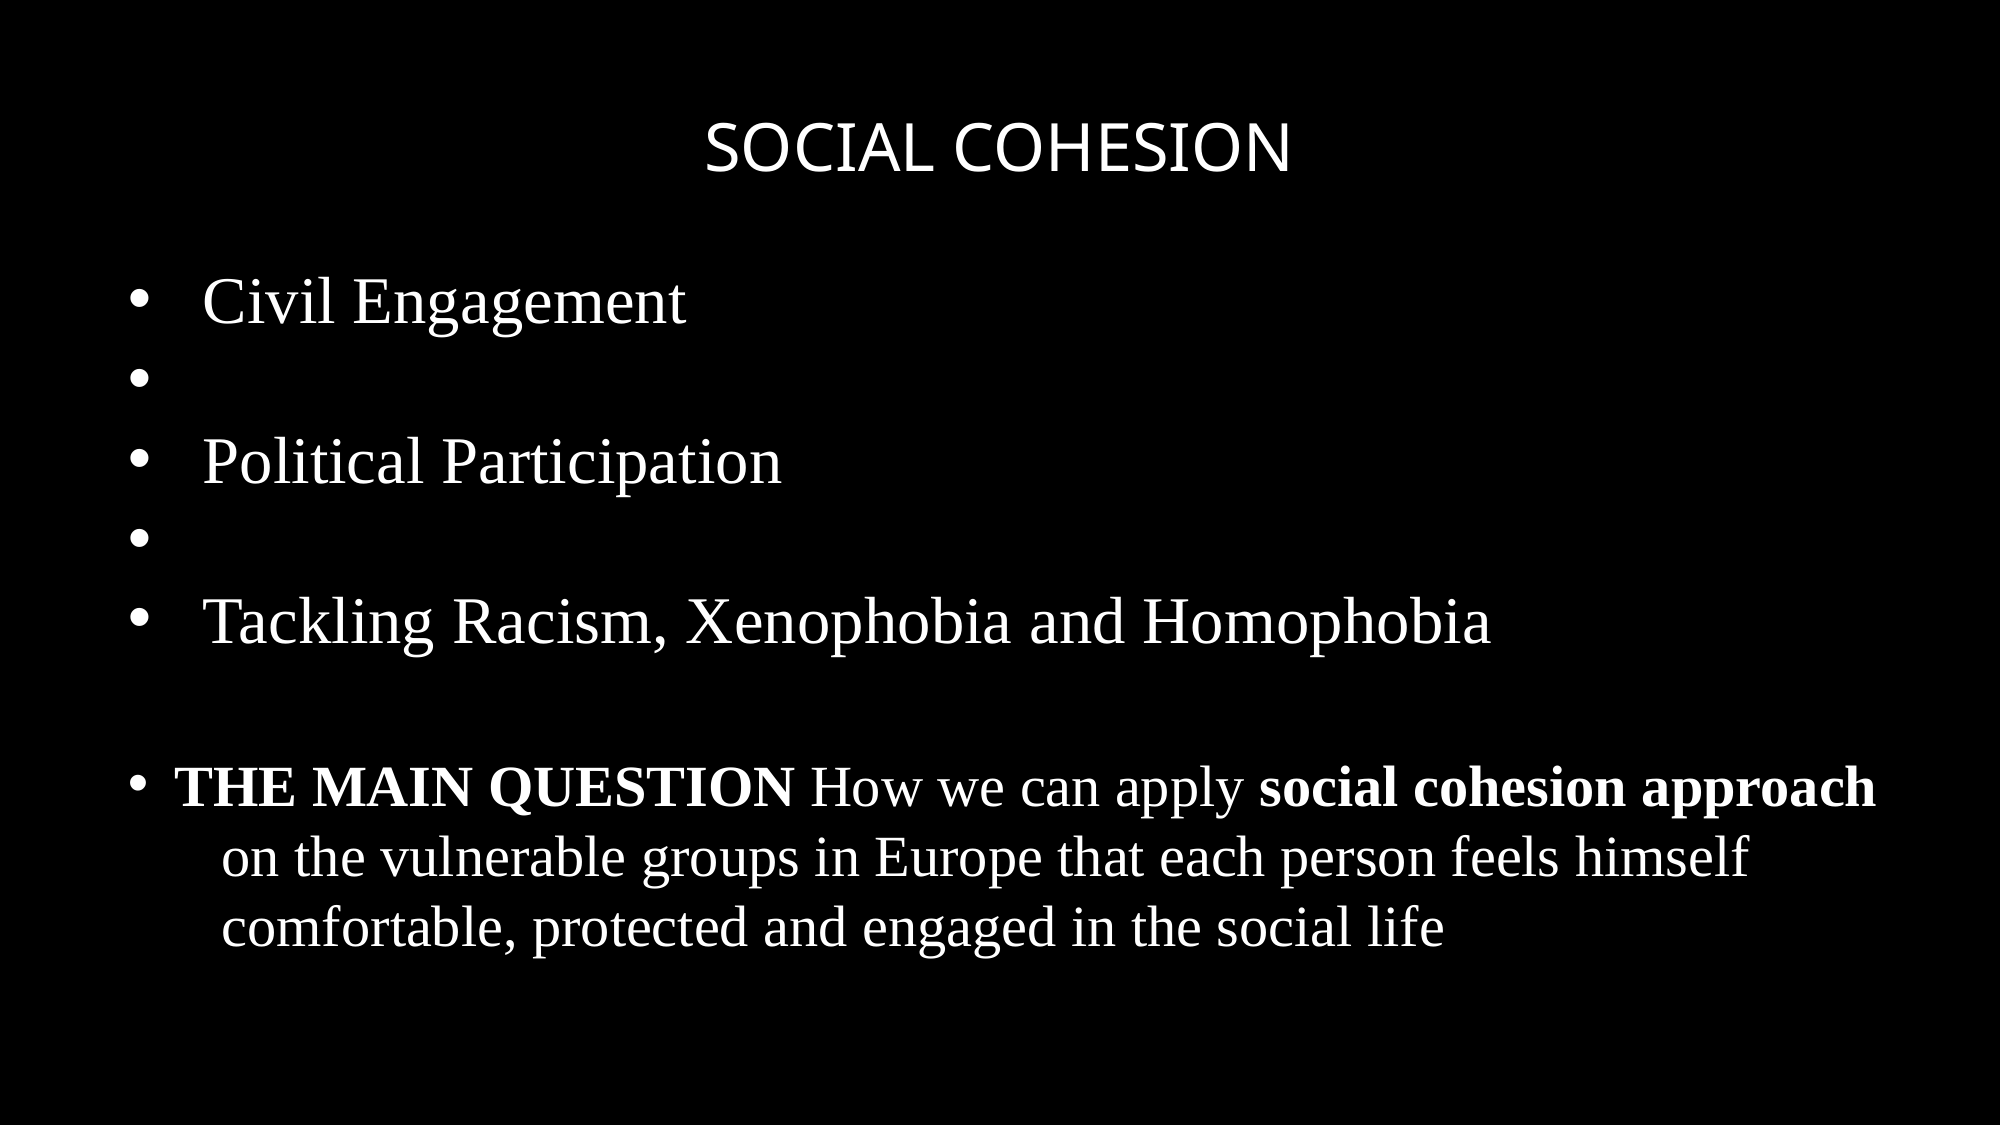

SOCIAL COHESION
Civil Engagement
Political Participation
Tackling Racism, Xenophobia and Homophobia
THE MAIN QUESTION How we can apply social cohesion approach on the vulnerable groups in Europe that each person feels himself comfortable, protected and engaged in the social life